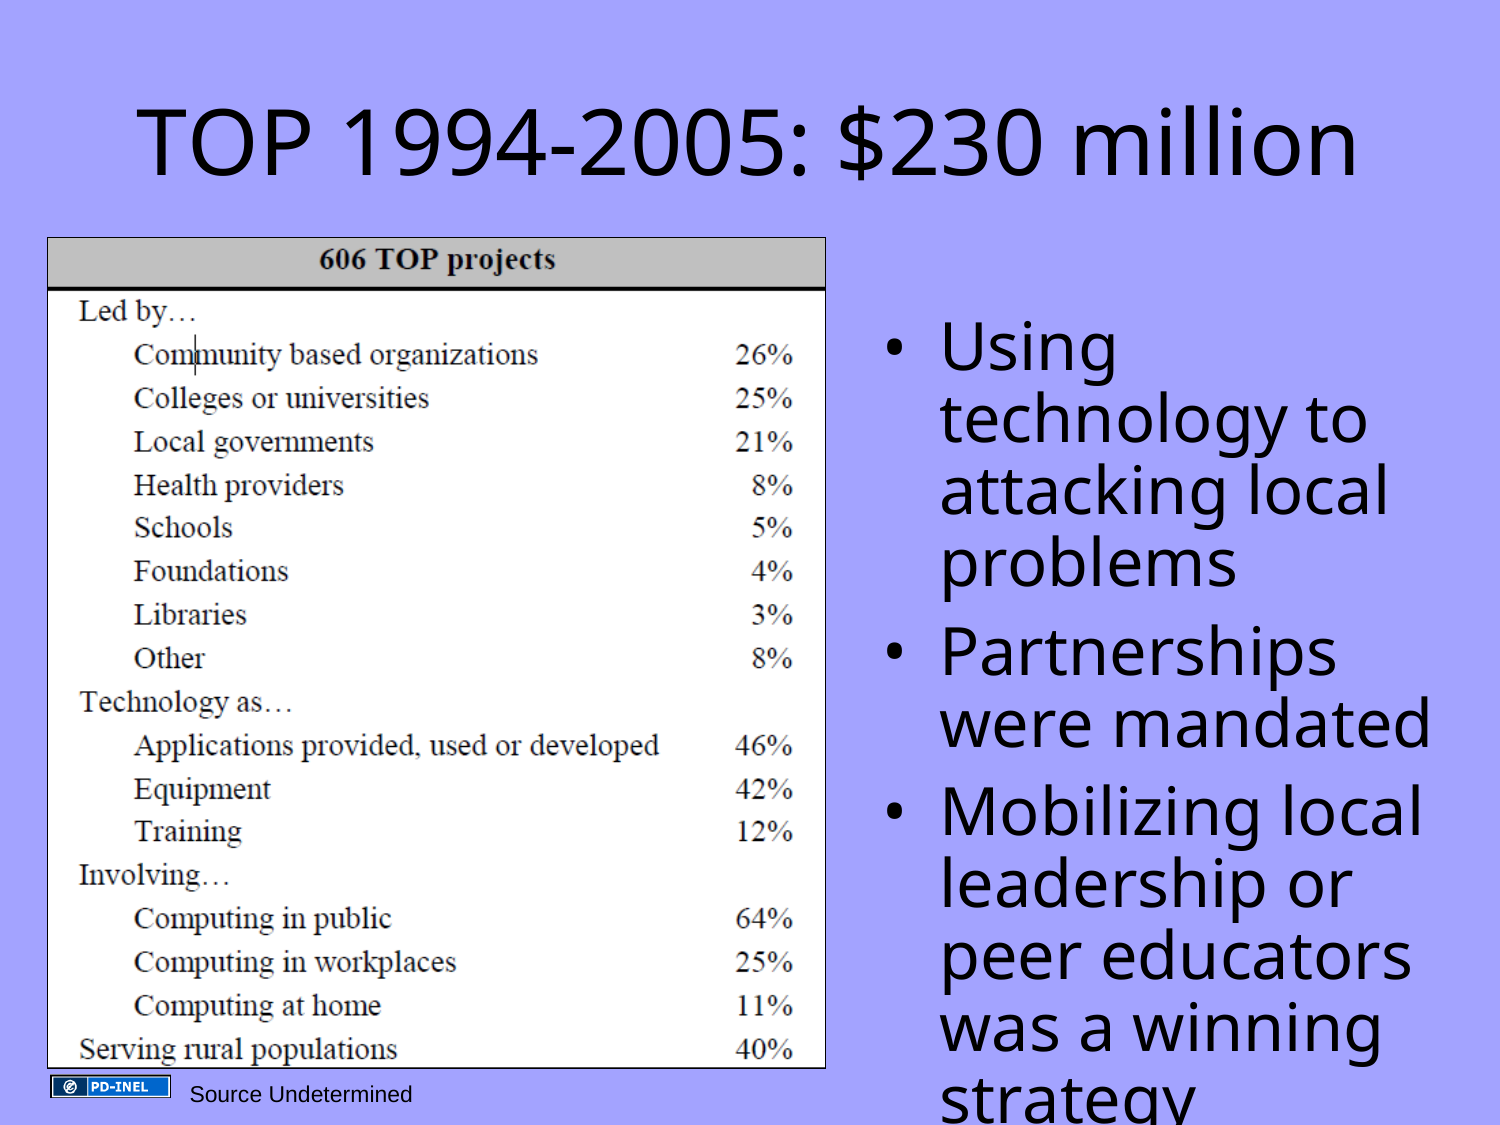

# TOP 1994-2005: $230 million
Using technology to attacking local problems
Partnerships were mandated
Mobilizing local leadership or peer educators was a winning strategy
Source Undetermined